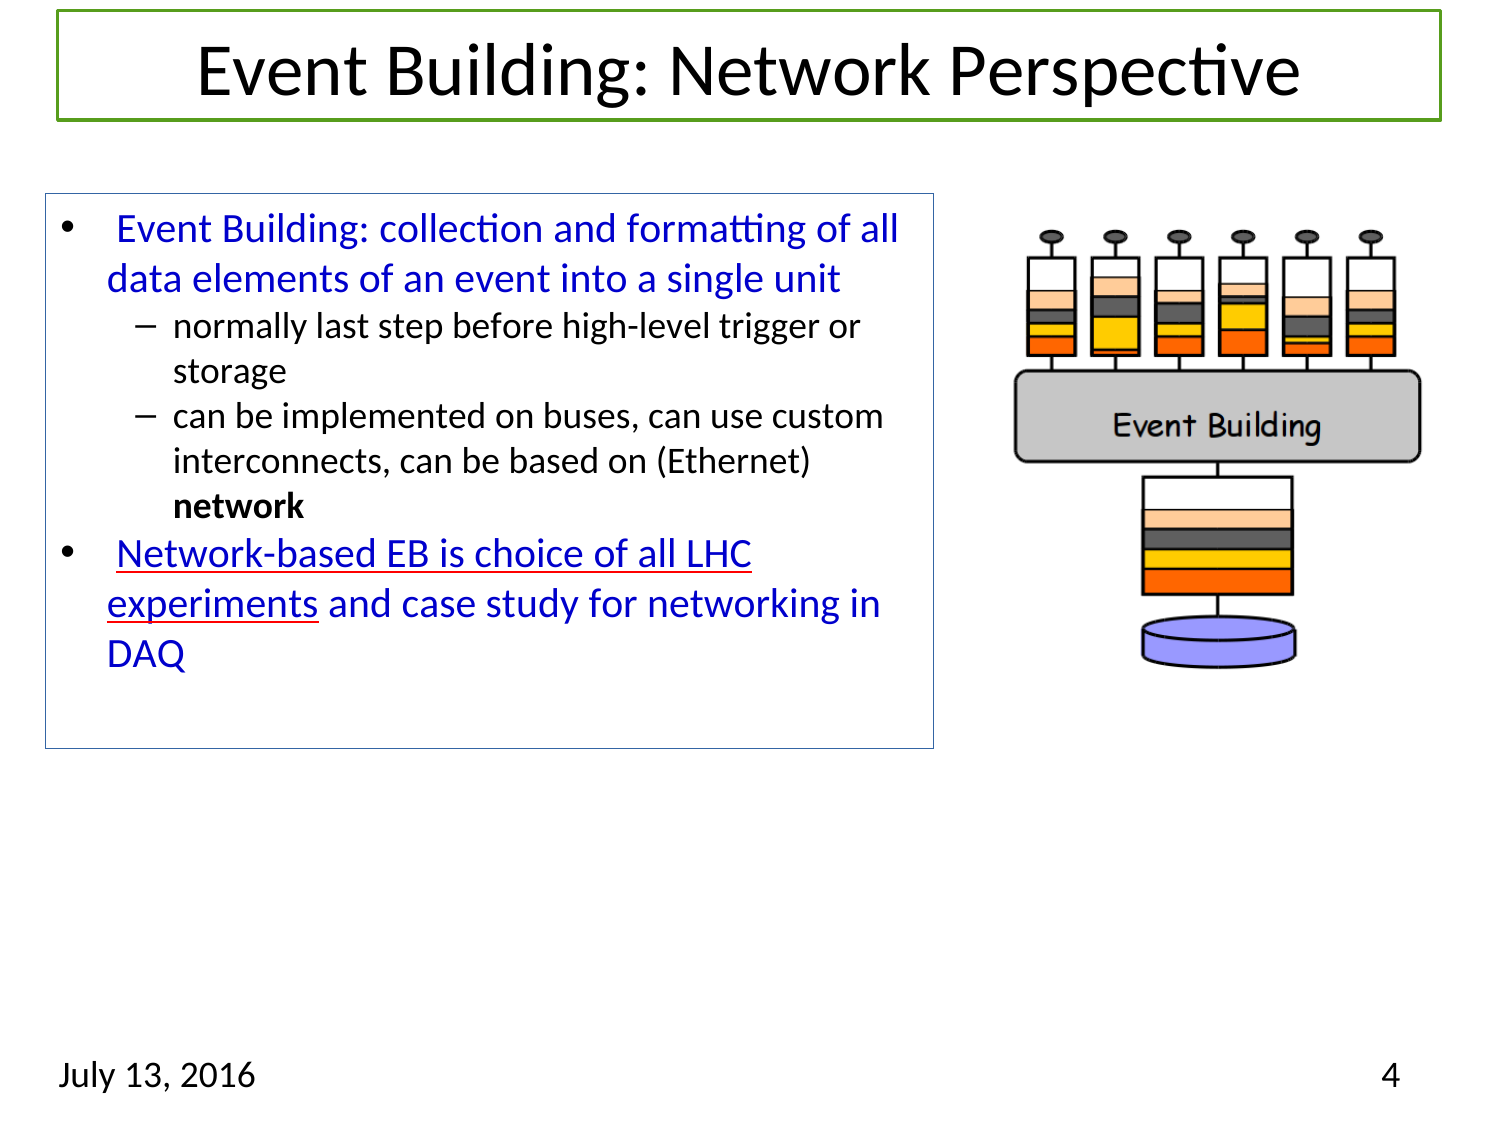

# Event Building: Network Perspective
 Event Building: collection and formatting of all data elements of an event into a single unit
normally last step before high-level trigger or storage
can be implemented on buses, can use custom interconnects, can be based on (Ethernet) network
 Network-based EB is choice of all LHC experiments and case study for networking in DAQ
4